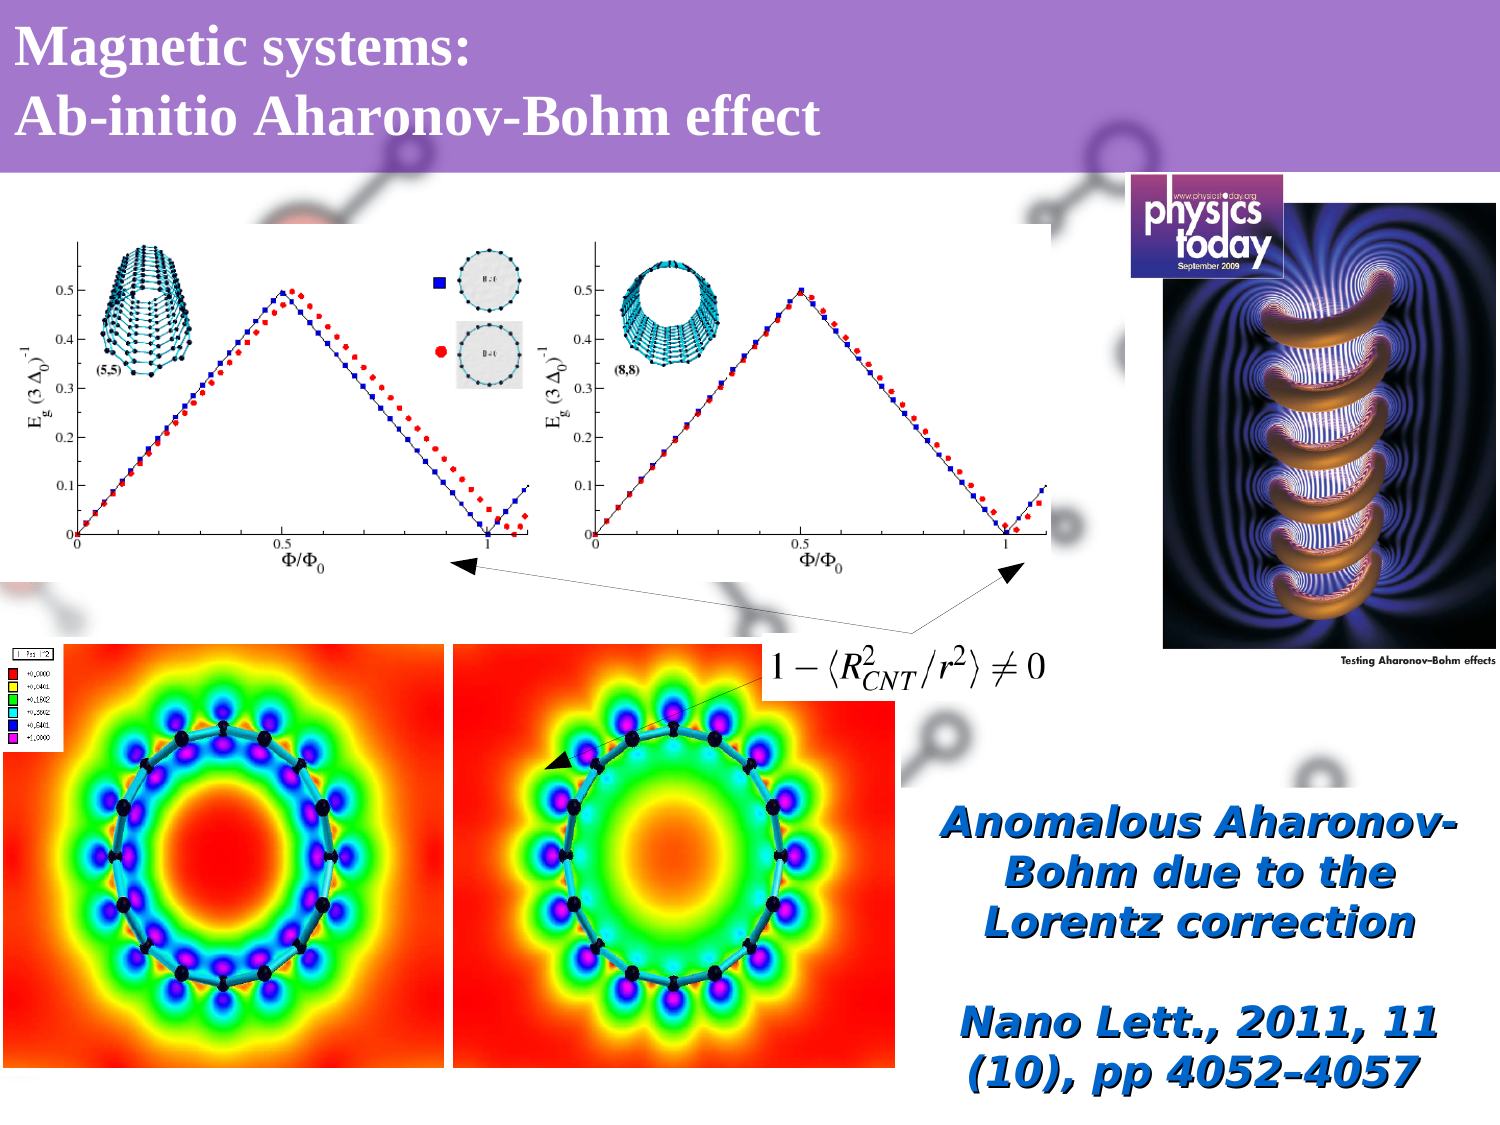

Magnetic systems:
Ab-initio Aharonov-Bohm effect
Anomalous Aharonov-Bohm due to the Lorentz correction
Nano Lett., 2011, 11 (10), pp 4052–4057